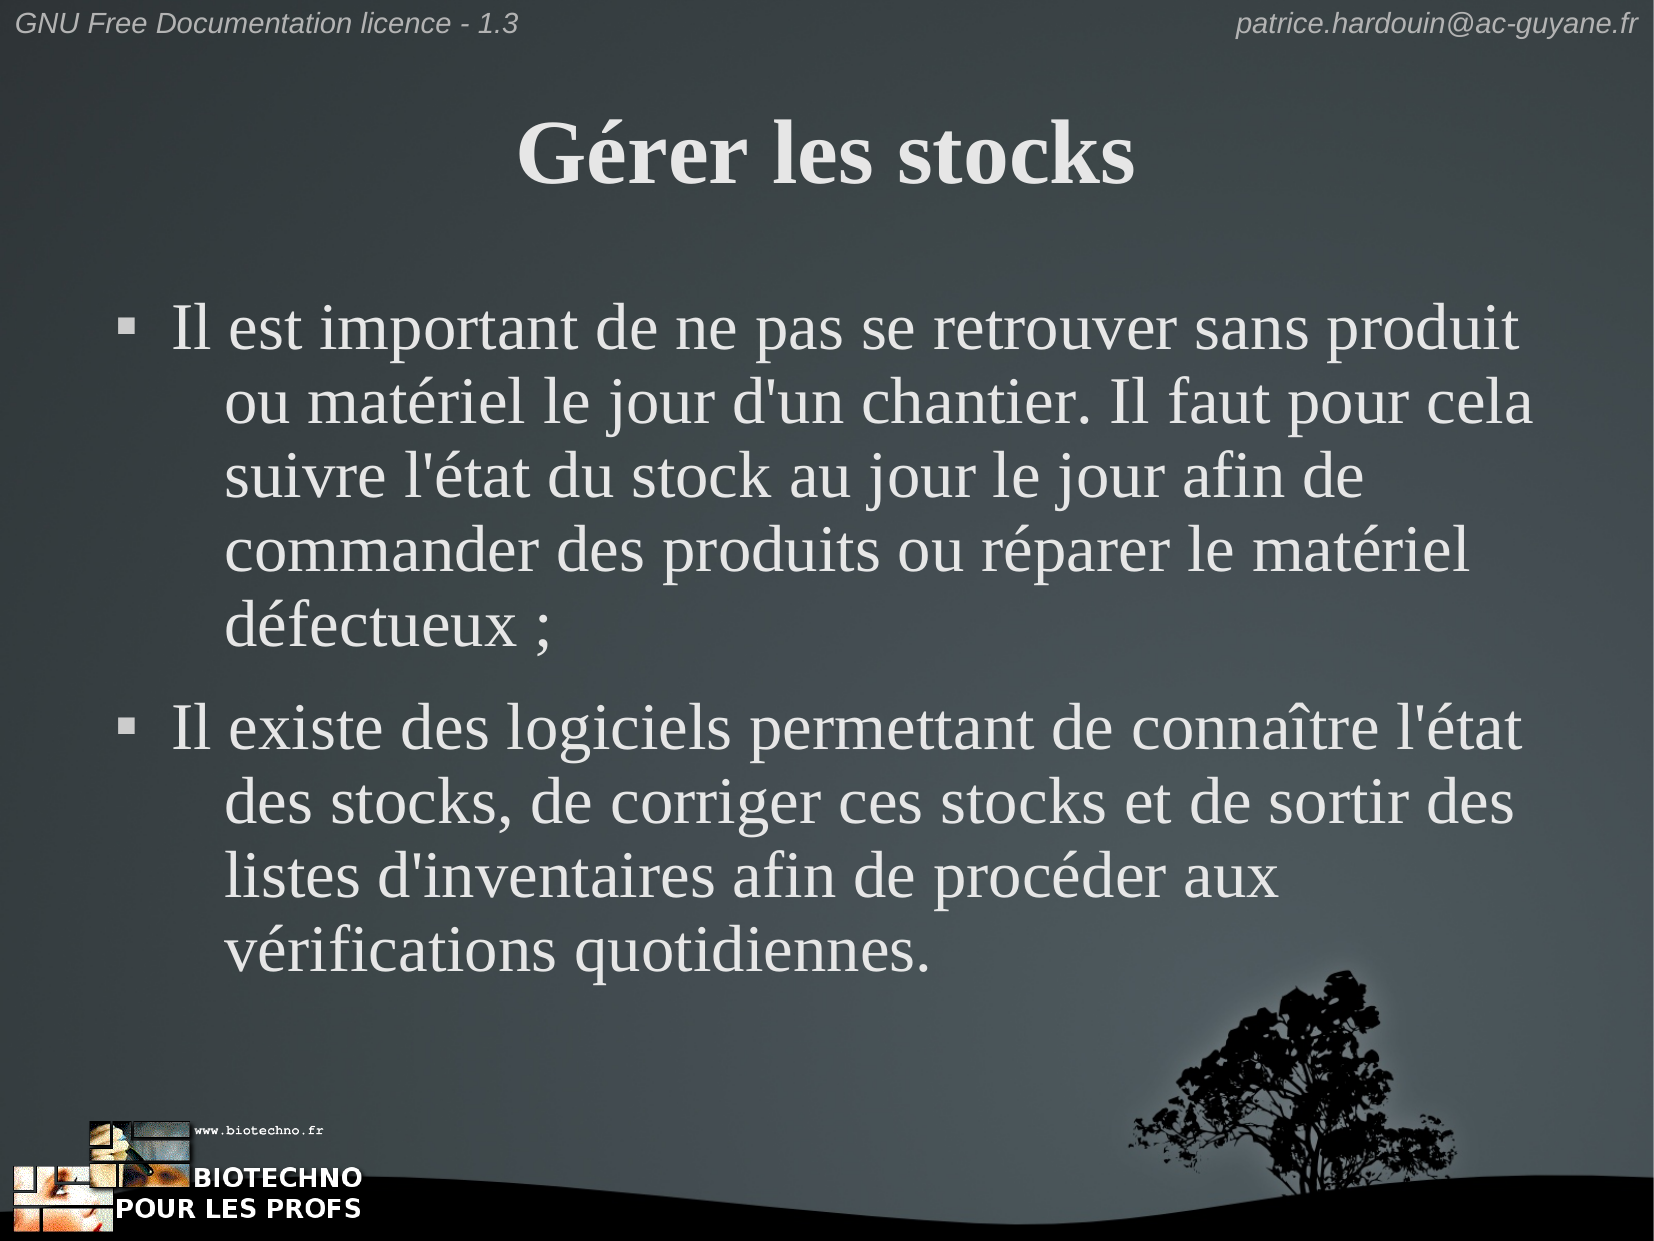

# Gérer les stocks
Il est important de ne pas se retrouver sans produit ou matériel le jour d'un chantier. Il faut pour cela suivre l'état du stock au jour le jour afin de commander des produits ou réparer le matériel défectueux ;
Il existe des logiciels permettant de connaître l'état des stocks, de corriger ces stocks et de sortir des listes d'inventaires afin de procéder aux vérifications quotidiennes.